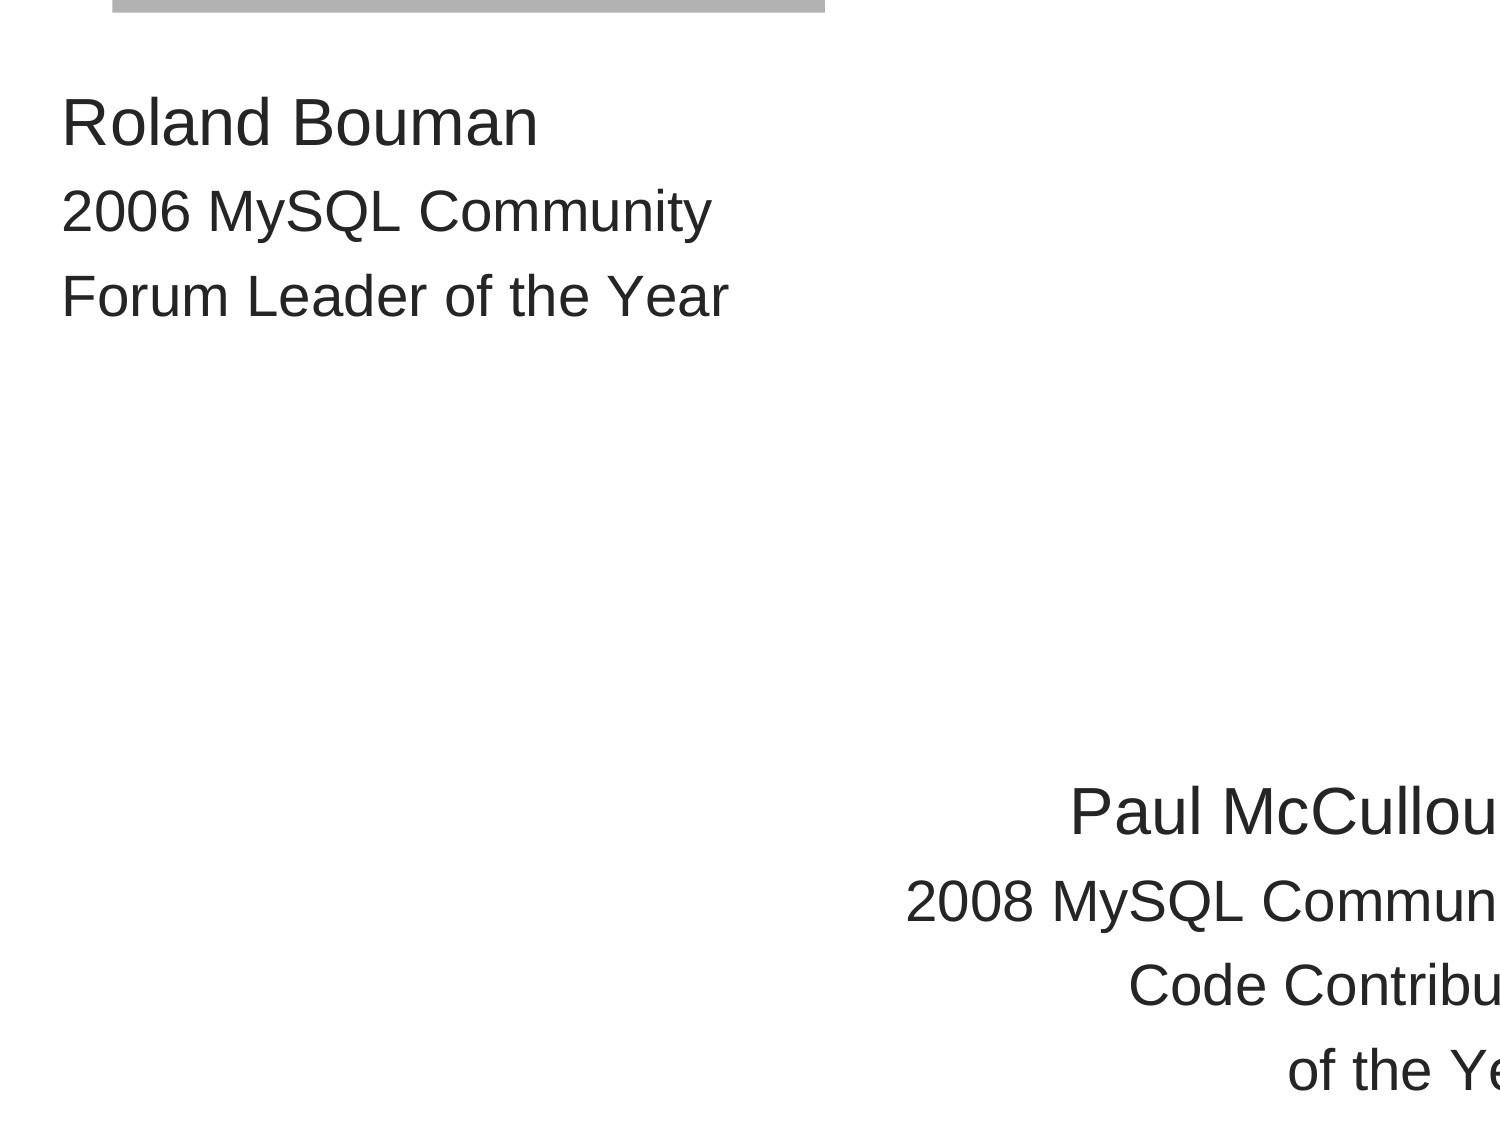

Roland Bouman
2006 MySQL Community
Forum Leader of the Year
Paul McCullough
2008 MySQL Community
Code Contributor
of the Year